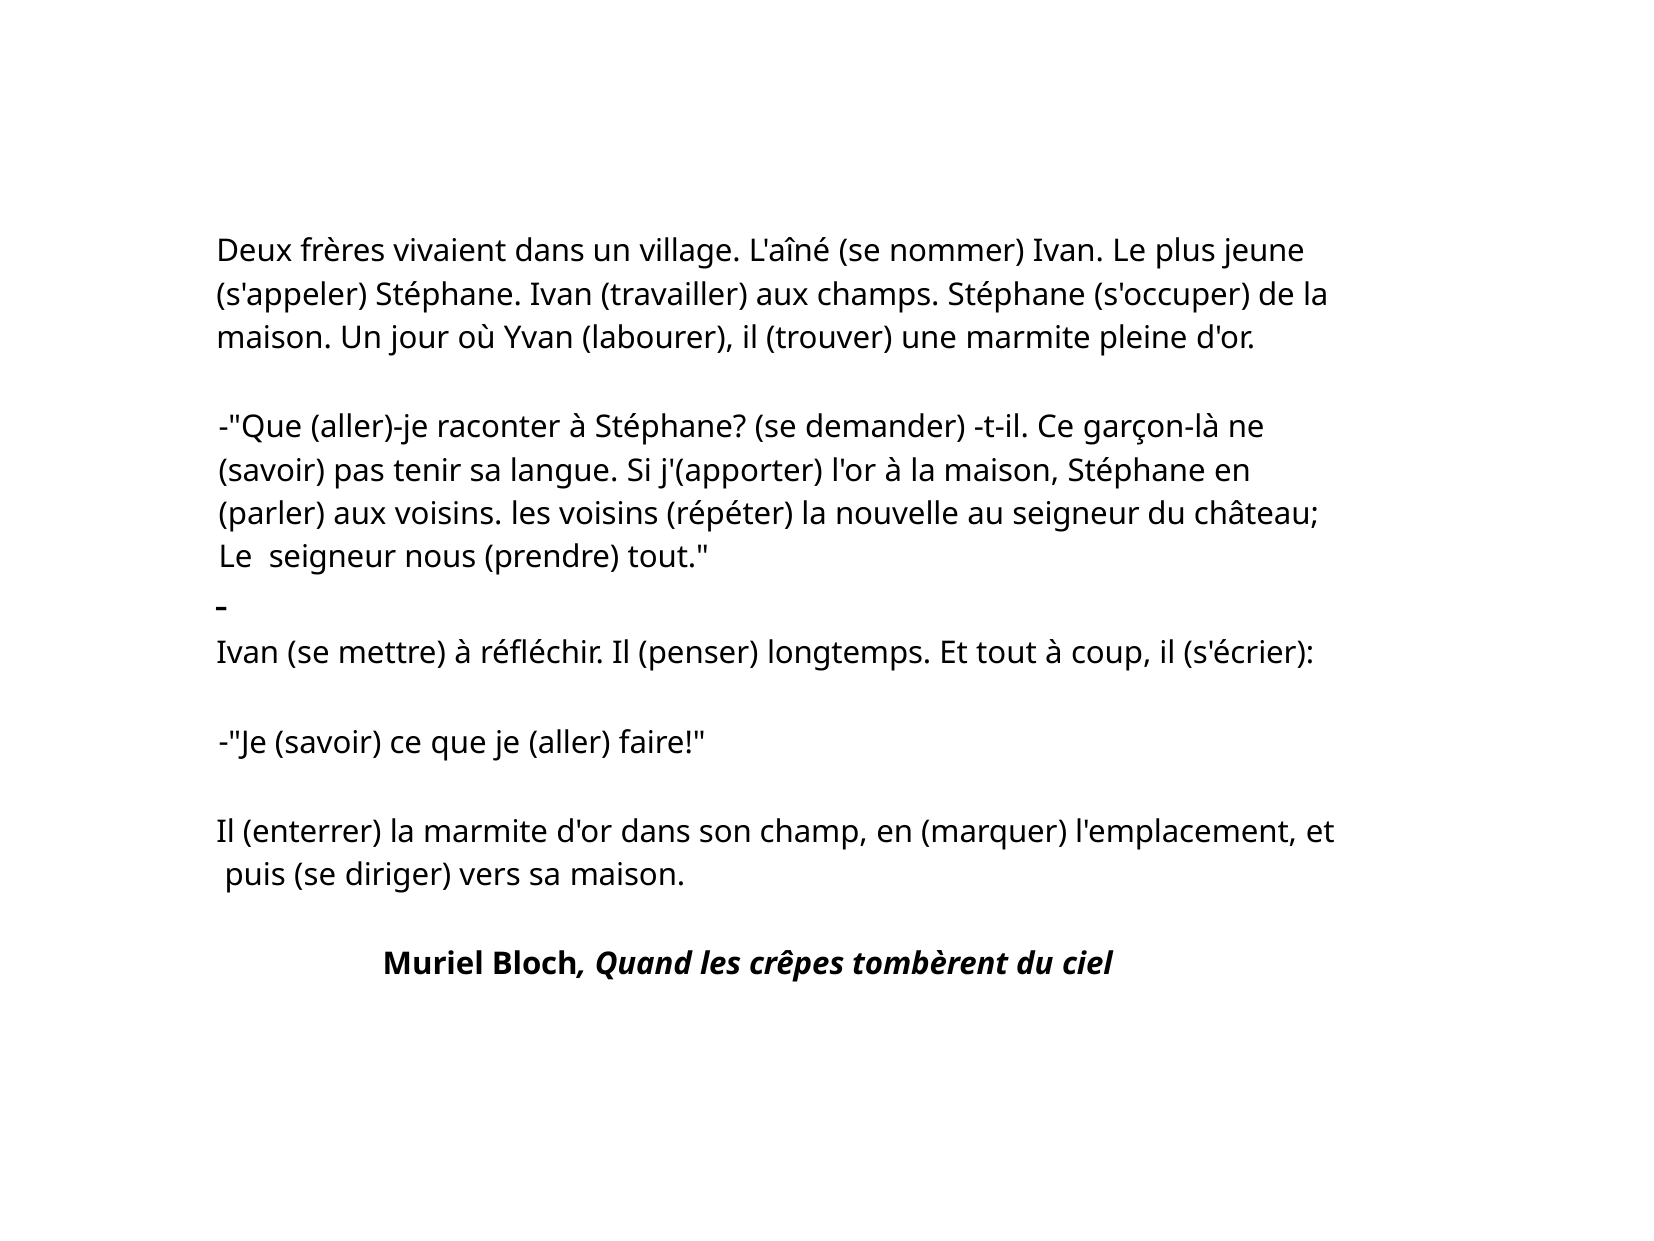

Deux frères vivaient dans un village. L'aîné (se nommer) Ivan. Le plus jeune (s'appeler) Stéphane. Ivan (travailler) aux champs. Stéphane (s'occuper) de la maison. Un jour où Yvan (labourer), il (trouver) une marmite pleine d'or.
"Que (aller)-je raconter à Stéphane? (se demander) -t-il. Ce garçon-là ne (savoir) pas tenir sa langue. Si j'(apporter) l'or à la maison, Stéphane en (parler) aux voisins. les voisins (répéter) la nouvelle au seigneur du château; Le seigneur nous (prendre) tout."
Ivan (se mettre) à réfléchir. Il (penser) longtemps. Et tout à coup, il (s'écrier):
"Je (savoir) ce que je (aller) faire!"
Il (enterrer) la marmite d'or dans son champ, en (marquer) l'emplacement, et puis (se diriger) vers sa maison.
Muriel Bloch, Quand les crêpes tombèrent du ciel